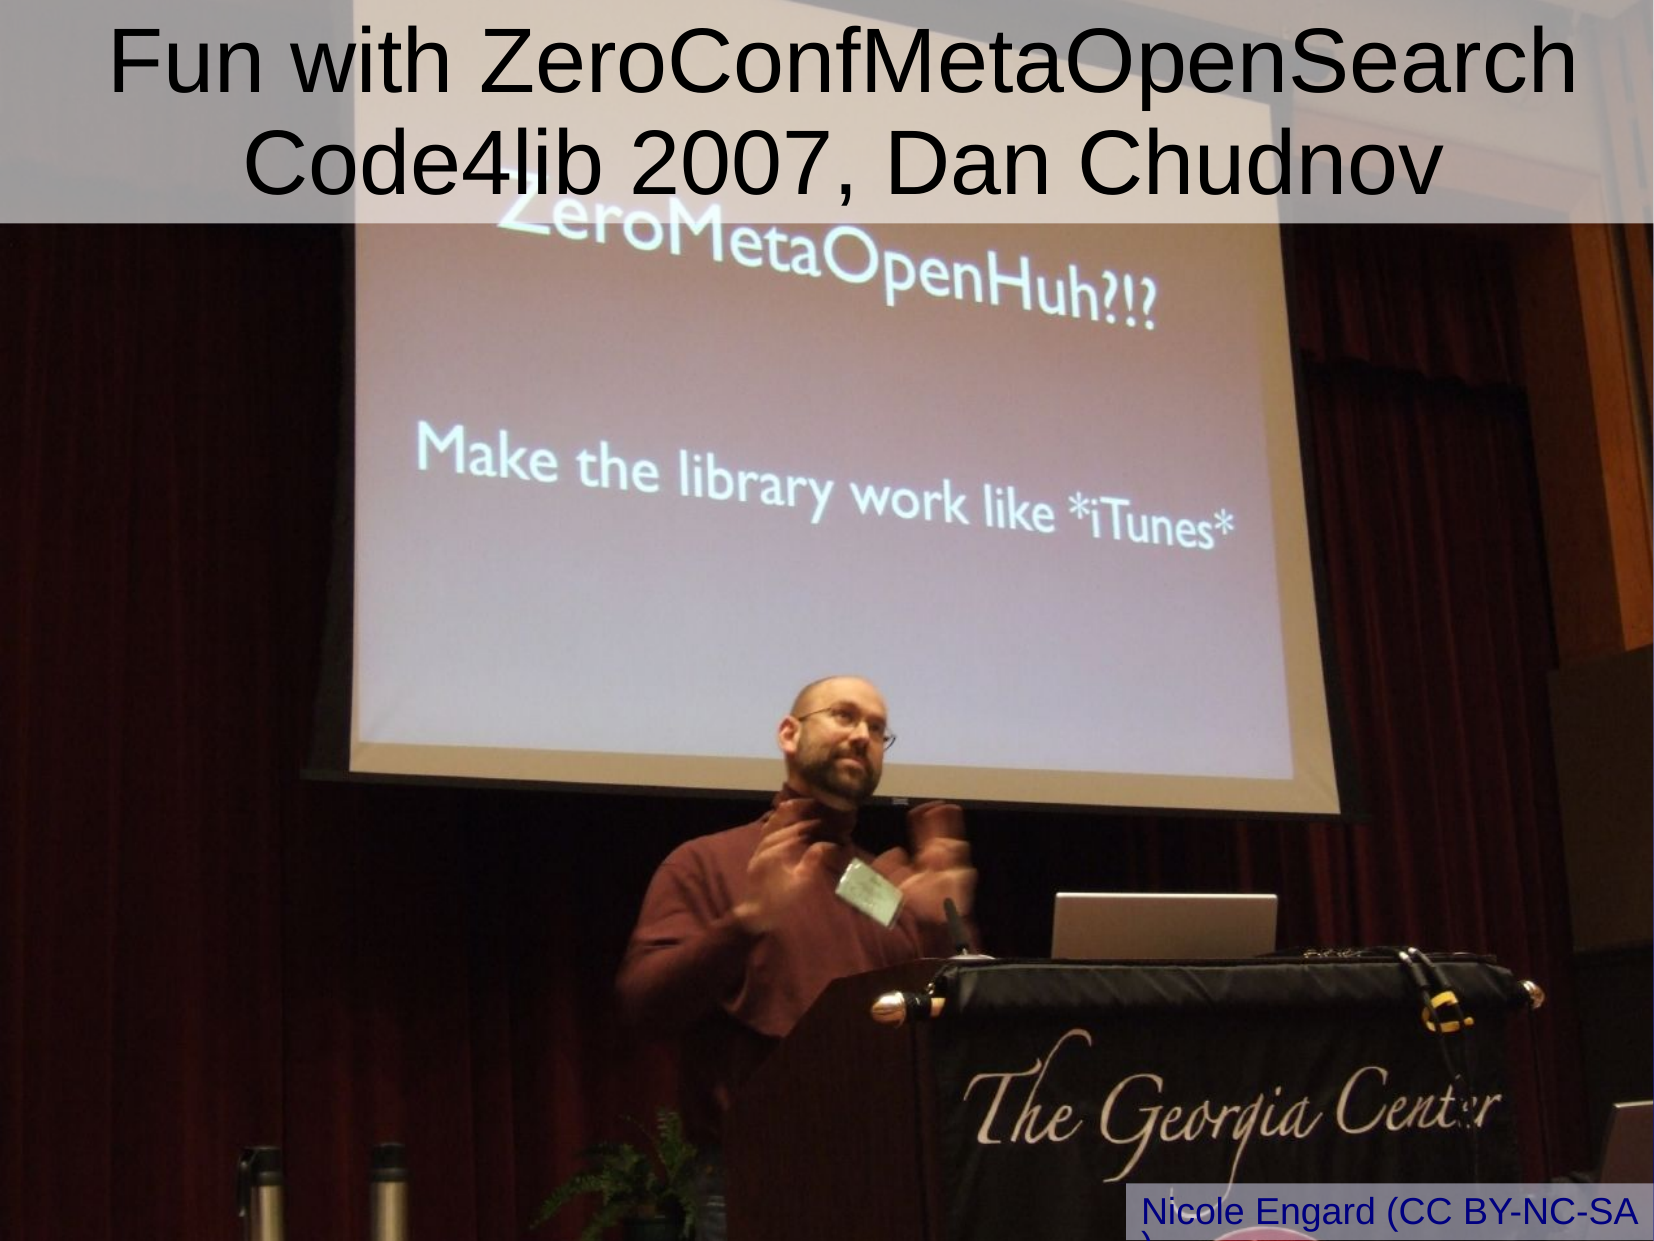

Fun with ZeroConfMetaOpenSearch
Code4lib 2007, Dan Chudnov
Nicole Engard (CC BY-NC-SA)